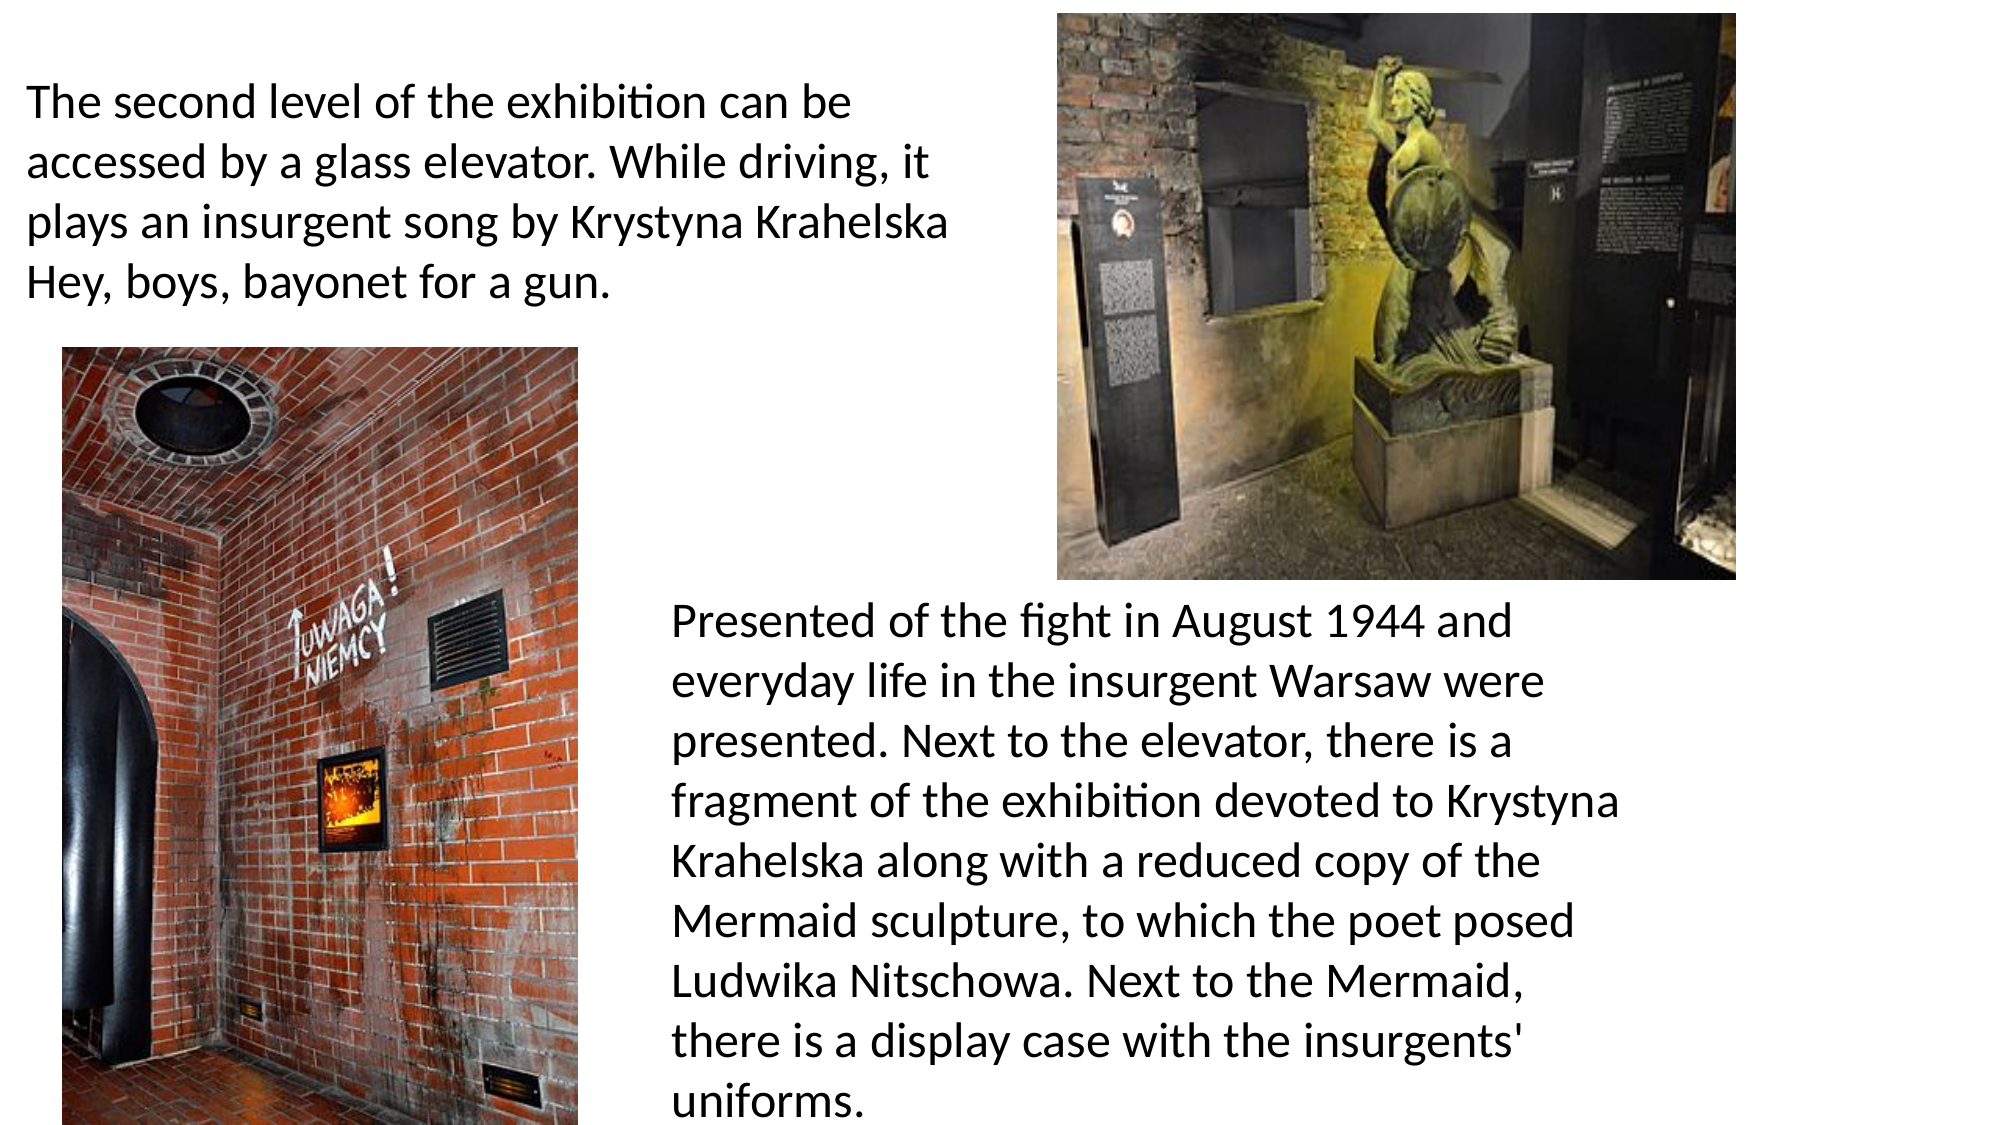

The second level of the exhibition can be accessed by a glass elevator. While driving, it plays an insurgent song by Krystyna Krahelska Hey, boys, bayonet for a gun.
Presented of the fight in August 1944 and everyday life in the insurgent Warsaw were presented. Next to the elevator, there is a fragment of the exhibition devoted to Krystyna Krahelska along with a reduced copy of the Mermaid sculpture, to which the poet posed Ludwika Nitschowa. Next to the Mermaid, there is a display case with the insurgents' uniforms.